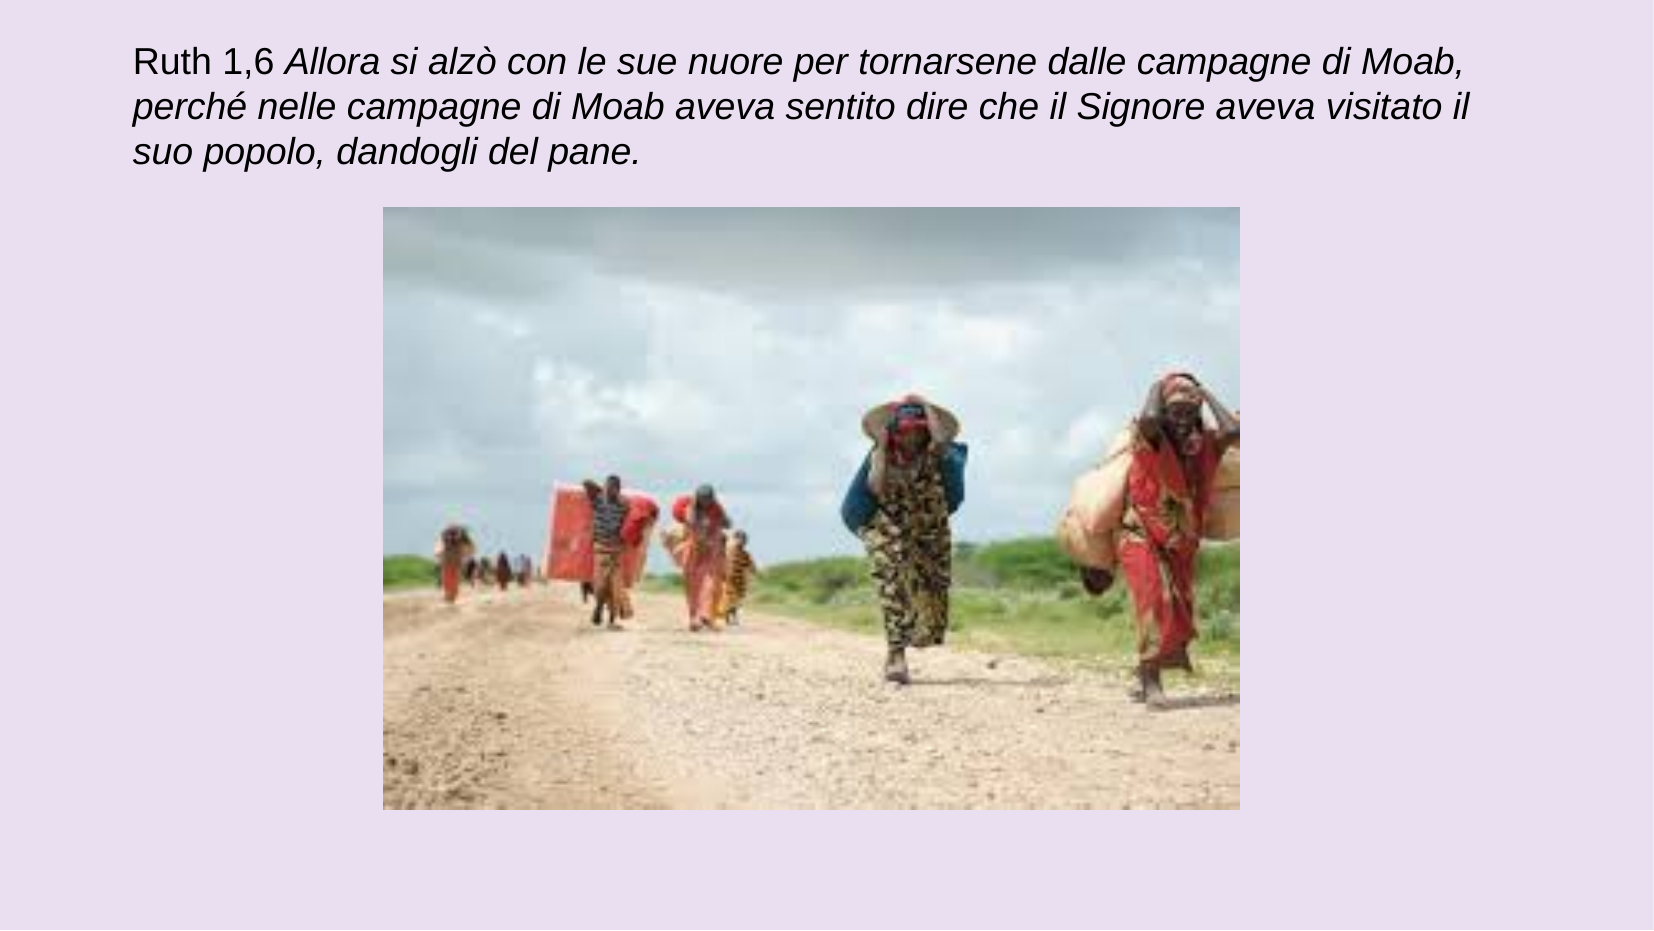

Ruth 1,6 Allora si alzò con le sue nuore per tornarsene dalle campagne di Moab, perché nelle campagne di Moab aveva sentito dire che il Signore aveva visitato il suo popolo, dandogli del pane.
#